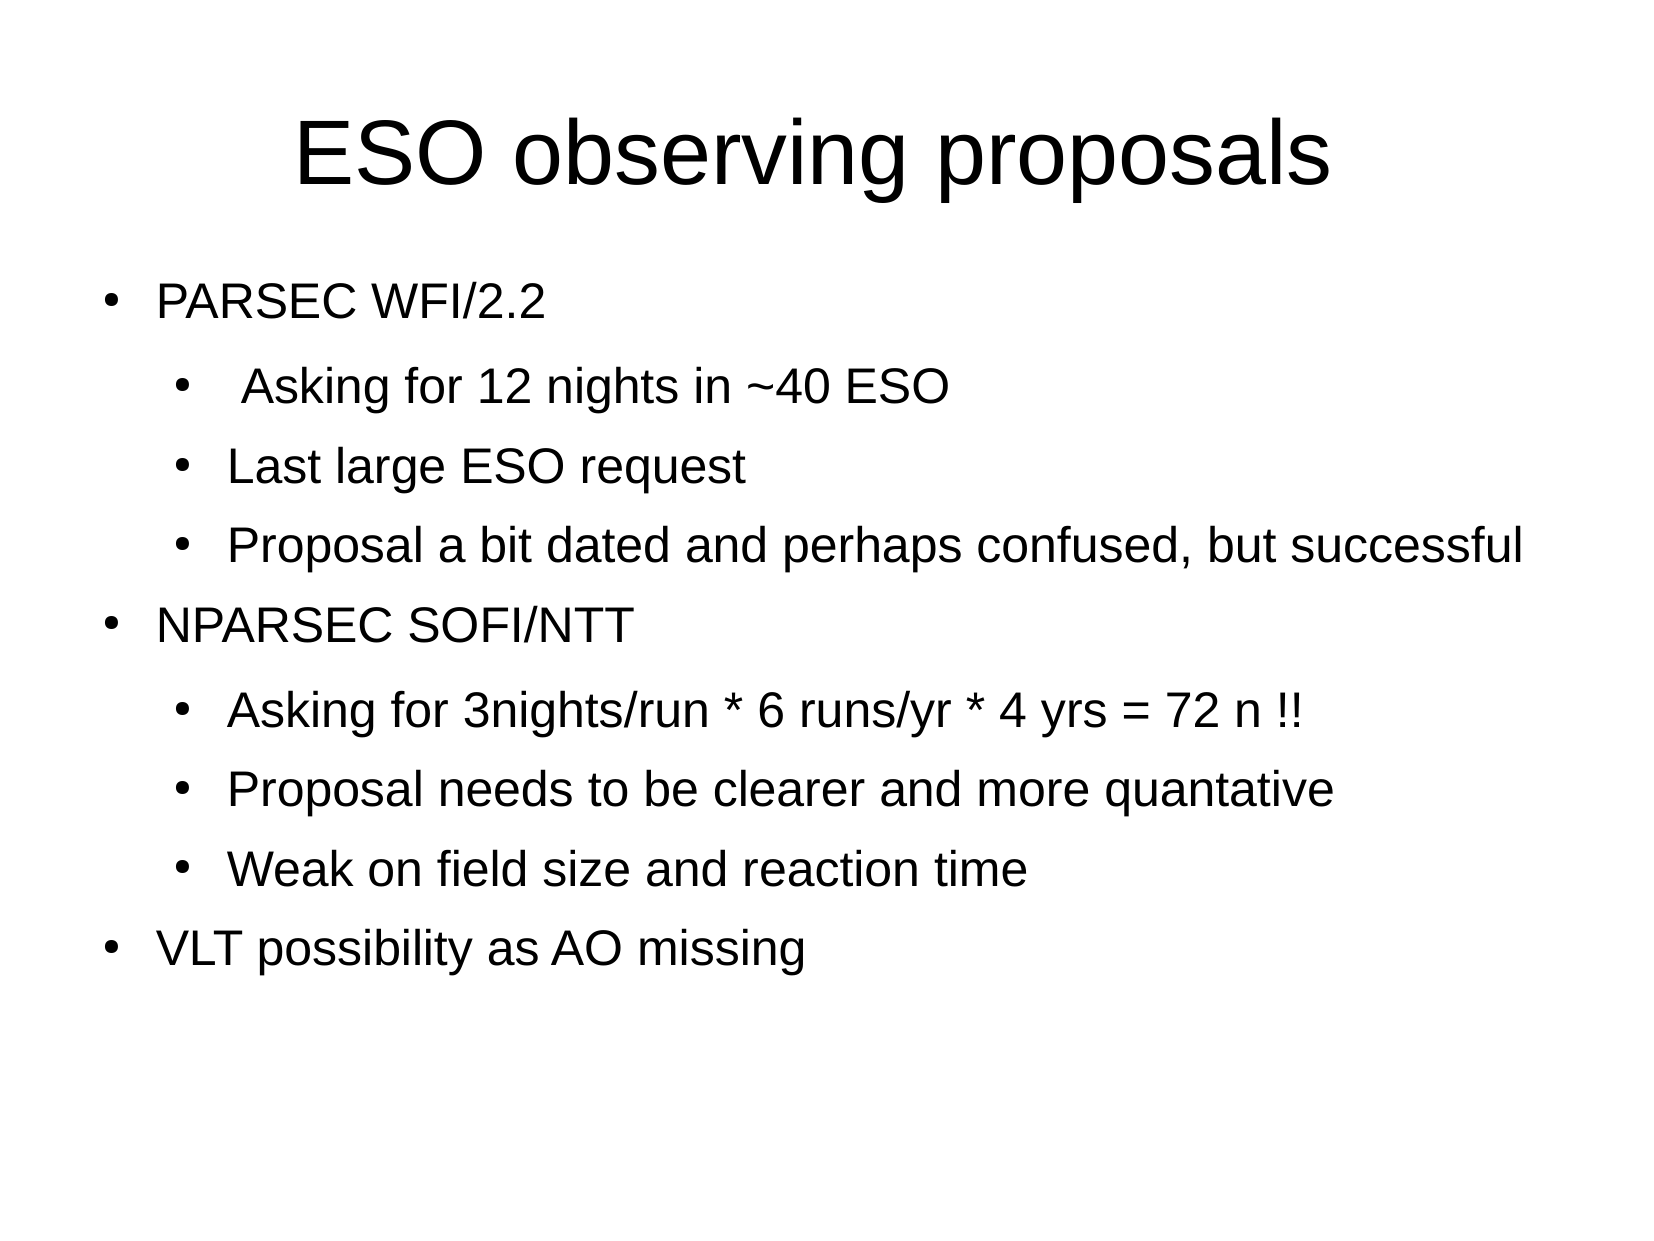

# ESO observing proposals
PARSEC WFI/2.2
 Asking for 12 nights in ~40 ESO
Last large ESO request
Proposal a bit dated and perhaps confused, but successful
NPARSEC SOFI/NTT
Asking for 3nights/run * 6 runs/yr * 4 yrs = 72 n !!
Proposal needs to be clearer and more quantative
Weak on field size and reaction time
VLT possibility as AO missing